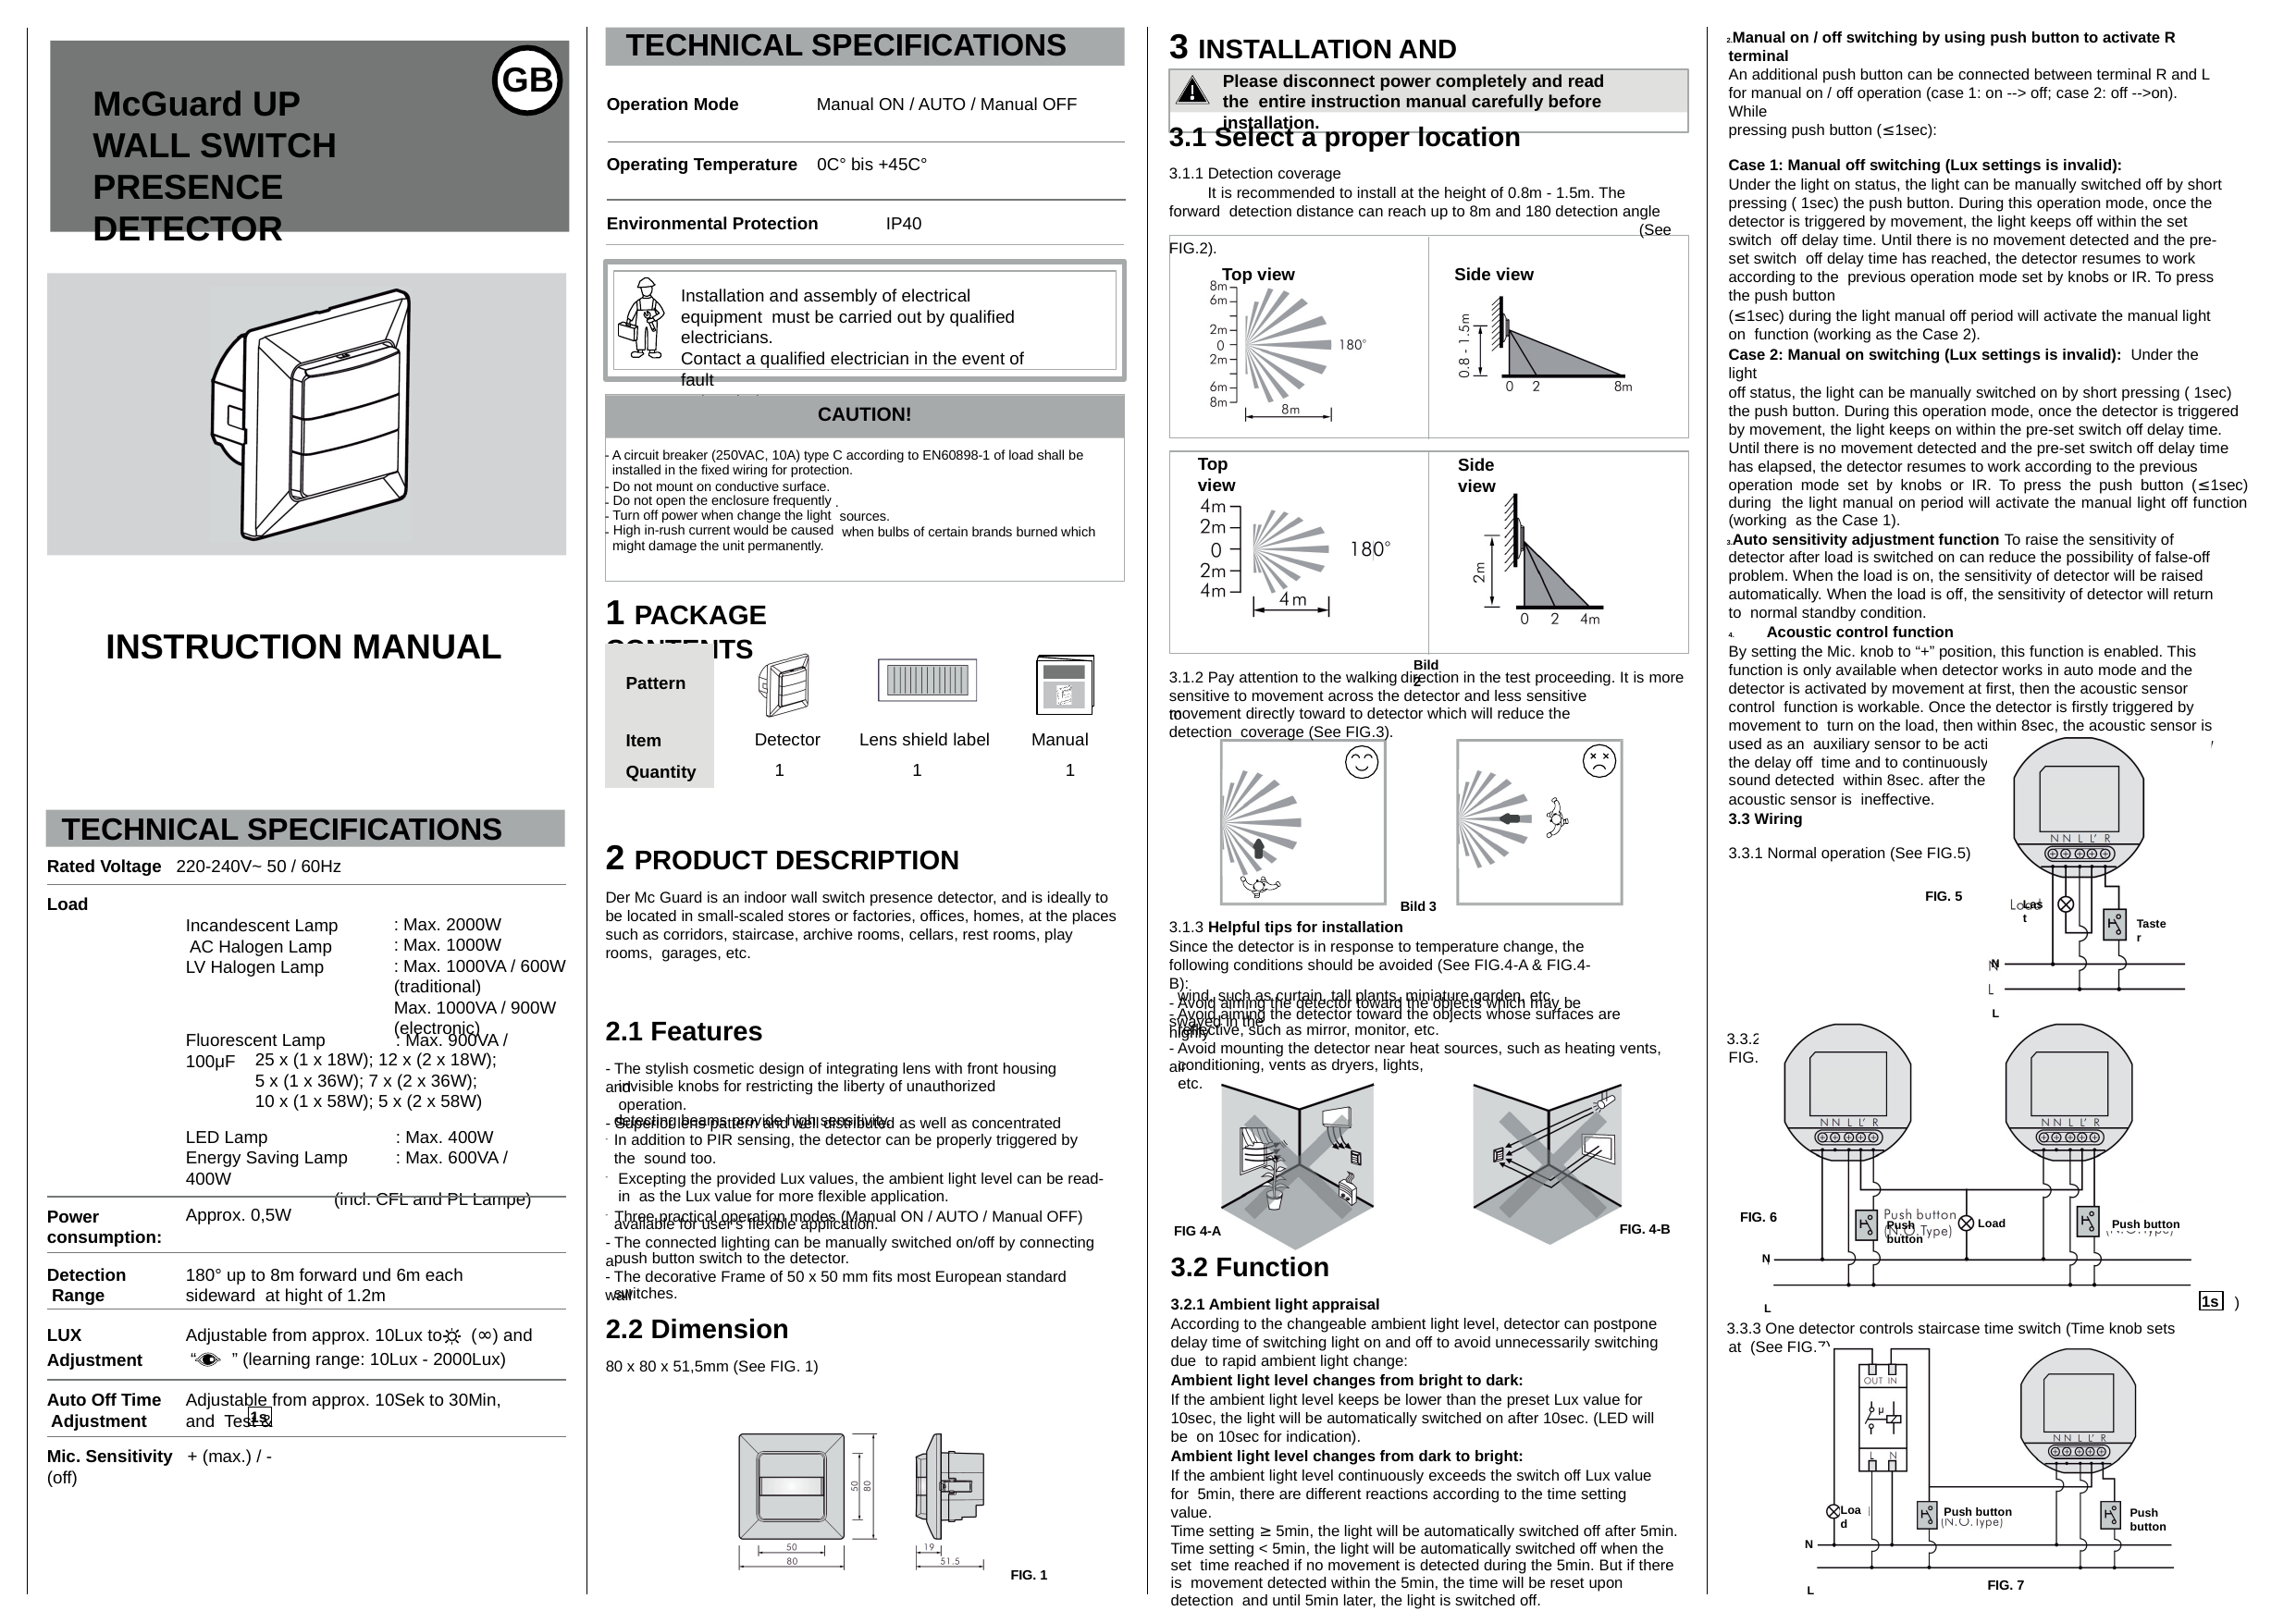

3 INSTALLATION AND WIRING
TECHNICAL SPECIFICATIONS
Operation Mode	Manual ON / AUTO / Manual OFF
Operating Temperature 0C° bis +45C°
Environmental Protection	IP40
Installation and assembly of electrical equipment must be carried out by qualified electricians.
Contact a qualified electrician in the event of fault
or break down.
Manual on / off switching by using push button to activate R terminal
An additional push button can be connected between terminal R and L for manual on / off operation (case 1: on --> off; case 2: off -->on). While
pressing push button (≤1sec):
Case 1: Manual off switching (Lux settings is invalid):
Under the light on status, the light can be manually switched off by short pressing ( 1sec) the push button. During this operation mode, once the detector is triggered by movement, the light keeps off within the set switch off delay time. Until there is no movement detected and the pre-set switch off delay time has reached, the detector resumes to work according to the previous operation mode set by knobs or IR. To press the push button
(≤1sec) during the light manual off period will activate the manual light on function (working as the Case 2).
Case 2: Manual on switching (Lux settings is invalid): Under the light
off status, the light can be manually switched on by short pressing ( 1sec) the push button. During this operation mode, once the detector is triggered by movement, the light keeps on within the pre-set switch off delay time. Until there is no movement detected and the pre-set switch off delay time has elapsed, the detector resumes to work according to the previous
operation mode set by knobs or IR. To press the push button (≤1sec) during the light manual on period will activate the manual light off function (working as the Case 1).
Auto sensitivity adjustment function To raise the sensitivity of detector after load is switched on can reduce the possibility of false-off problem. When the load is on, the sensitivity of detector will be raised automatically. When the load is off, the sensitivity of detector will return to normal standby condition.
Acoustic control function
By setting the Mic. knob to “+” position, this function is enabled. This function is only available when detector works in auto mode and the detector is activated by movement at first, then the acoustic sensor control function is workable. Once the detector is firstly triggered by movement to turn on the load, then within 8sec, the acoustic sensor is used as an auxiliary sensor to be activated by sound in order to renew the delay off time and to continuously switch on the load. If there is no sound detected within 8sec. after the first triggering by movement, the acoustic sensor is ineffective.
3.3 Wiring
3.3.1 Normal operation (See FIG.5)
GB
Please disconnect power completely and read the entire instruction manual carefully before installation.
McGuard UP WALL SWITCH
PRESENCE DETECTOR
3.1 Select a proper location
3.1.1 Detection coverage
It is recommended to install at the height of 0.8m - 1.5m. The forward detection distance can reach up to 8m and 180 detection angle	(See FIG.2).
Top view	Side view
CAUTION!
- A circuit breaker (250VAC, 10A) type C according to EN60898-1 of load shall be
Top view
Side view
installed in the fixed wiring for protection.
- Do not mount on conductive surface.
-	.
Do not open the enclosure frequently
-	sources.
Turn off power when change the light
-	when bulbs of certain brands burned which
High in-rush current would be caused
might damage the unit permanently.
1 PACKAGE CONTENTS
INSTRUCTION MANUAL
| Pattern | | | |
| --- | --- | --- | --- |
| Item | Detector | Lens shield label | Manual |
| Quantity | 1 | 1 | 1 |
Bild 2
3.1.2 Pay attention to the walking
direction
sensitive to movement across the detector and less sensitive to
in the test proceeding. It is more
movement directly toward to detector which will reduce the detection coverage (See FIG.3).
TECHNICAL SPECIFICATIONS
2 PRODUCT DESCRIPTION
Der Mc Guard is an indoor wall switch presence detector, and is ideally to be located in small-scaled stores or factories, offices, homes, at the places such as corridors, staircase, archive rooms, cellars, rest rooms, play rooms, garages, etc.
Rated Voltage 220-240V~ 50 / 60Hz
FIG. 5
Load
Last
Bild 3
3.1.3 Helpful tips for installation
Since the detector is in response to temperature change, the following conditions should be avoided (See FIG.4-A & FIG.4-B):
- Avoid aiming the detector toward the objects which may be swayed in the
: Max. 2000W
: Max. 1000W
: Max. 1000VA / 600W
(traditional)
Max. 1000VA / 900W
(electronic)
Incandescent Lamp AC Halogen Lamp LV Halogen Lamp
Taster
N L
3.3.2 Two detectors control a load (See FIG.6)
wind, such as curtain, tall plants, miniature garden, etc.
- Avoid aiming the detector toward the objects whose surfaces are highly
2.1 Features
- The stylish cosmetic design of integrating lens with front housing and
reflective, such as mirror, monitor, etc.
- Avoid mounting the detector near heat sources, such as heating vents, air
Fluorescent Lamp	: Max. 900VA / 100μF
25 x (1 x 18W); 12 x (2 x 18W);
5 x (1 x 36W); 7 x (2 x 36W);
10 x (1 x 58W); 5 x (2 x 58W)
conditioning, vents as dryers, lights, etc.
invisible knobs for restricting the liberty of unauthorized operation.
- Superior lens pattern and well distributed as well as concentrated
detecting beams provide high sensitivity.
In addition to PIR sensing, the detector can be properly triggered by the sound too.
Excepting the provided Lux values, the ambient light level can be read-in as the Lux value for more flexible application.
Three practical operation modes (Manual ON / AUTO / Manual OFF)
LED Lamp	: Max. 400W
Energy Saving Lamp	: Max. 600VA / 400W
(incl. CFL and PL Lampe)
Push button
Approx. 0,5W
Power consumption:
FIG. 6
Load
available for user’s flexible application.
- The connected lighting can be manually switched on/off by connecting a
Push button
FIG. 4-B
FIG 4-A
3.2 Function
N L
3.3.3 One detector controls staircase time switch (Time knob sets at (See FIG.7)
Staircase time switch
push button switch to the detector.
- The decorative Frame of 50 x 50 mm fits most European standard wall
Detection Range
180° up to 8m forward und 6m each sideward at hight of 1.2m
switches.
2.2 Dimension
80 x 80 x 51,5mm (See FIG. 1)
1s
)
3.2.1 Ambient light appraisal
According to the changeable ambient light level, detector can postpone delay time of switching light on and off to avoid unnecessarily switching due to rapid ambient light change:
Ambient light level changes from bright to dark:
If the ambient light level keeps be lower than the preset Lux value for 10sec, the light will be automatically switched on after 10sec. (LED will be on 10sec for indication).
Ambient light level changes from dark to bright:
If the ambient light level continuously exceeds the switch off Lux value for 5min, there are different reactions according to the time setting value.
Time setting ≥ 5min, the light will be automatically switched off after 5min. Time setting < 5min, the light will be automatically switched off when the set time reached if no movement is detected during the 5min. But if there is movement detected within the 5min, the time will be reset upon detection and until 5min later, the light is switched off.
Adjustable from approx. 10Lux to	(∞) and “	” (learning range: 10Lux - 2000Lux)
LUX
Adjustment
Auto Off Time Adjustment
Adjustable from approx. 10Sek to 30Min, and Test &
1s
Mic. Sensitivity + (max.) / -(off)
Push button
Load
Push button
N L
FIG. 1
FIG. 7